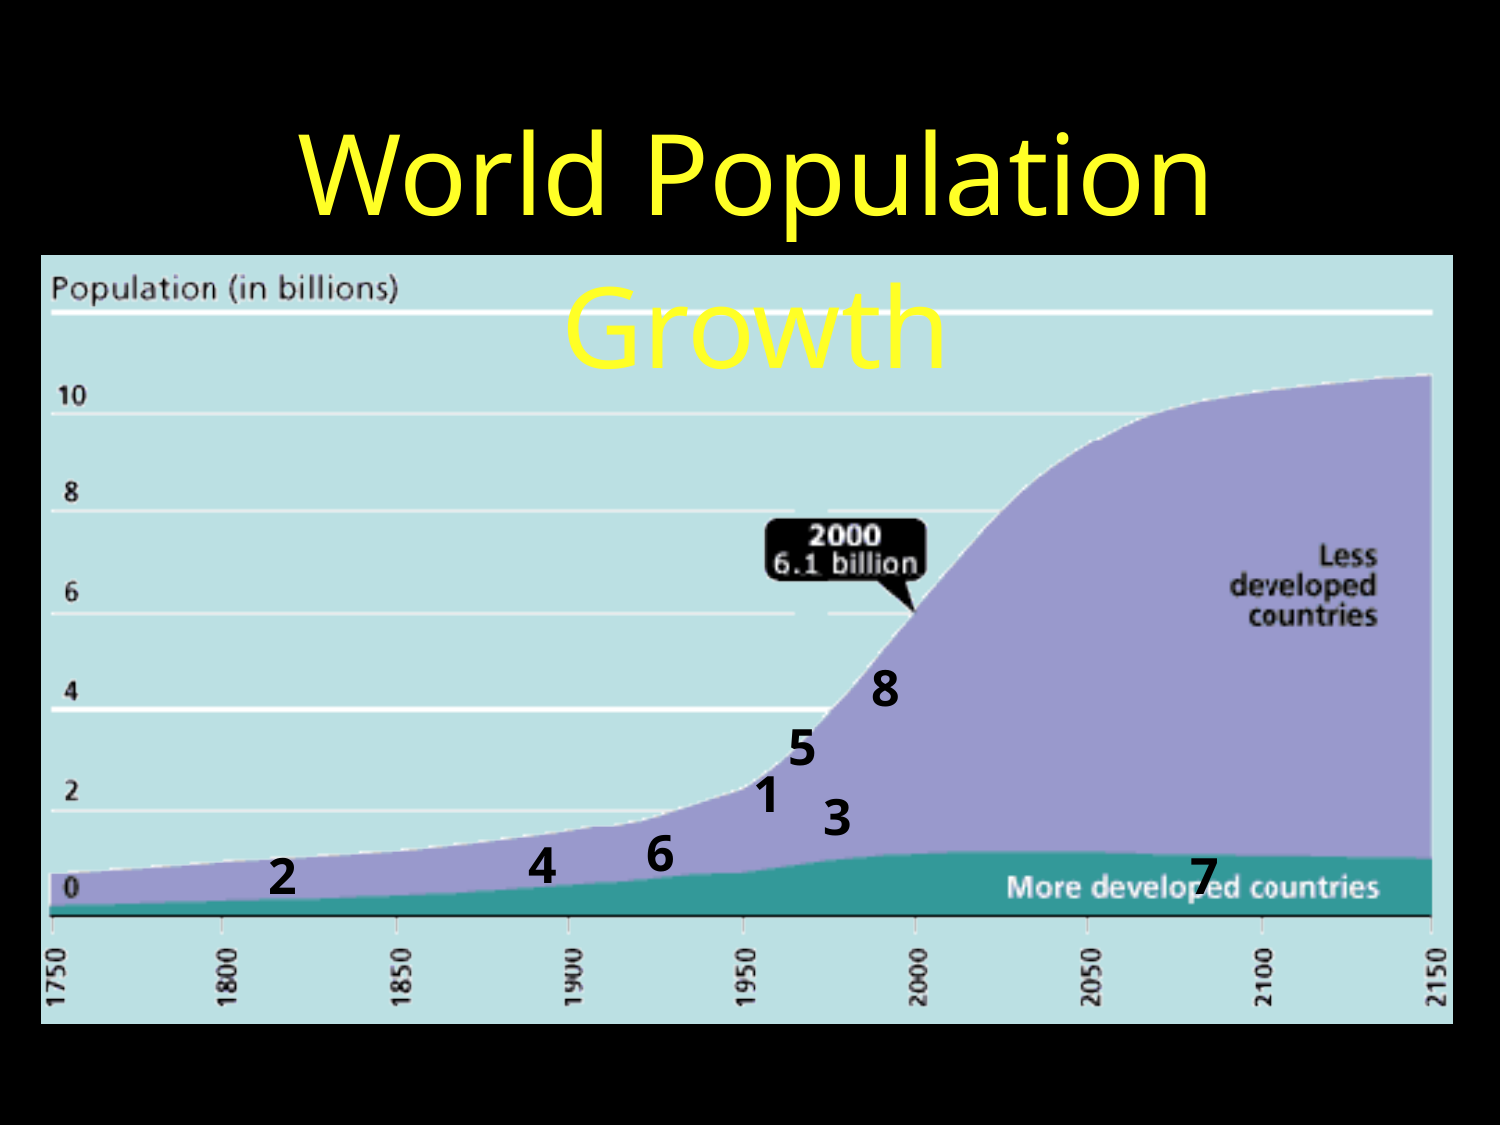

World Population Growth
8
5
1
3
6
4
2
7